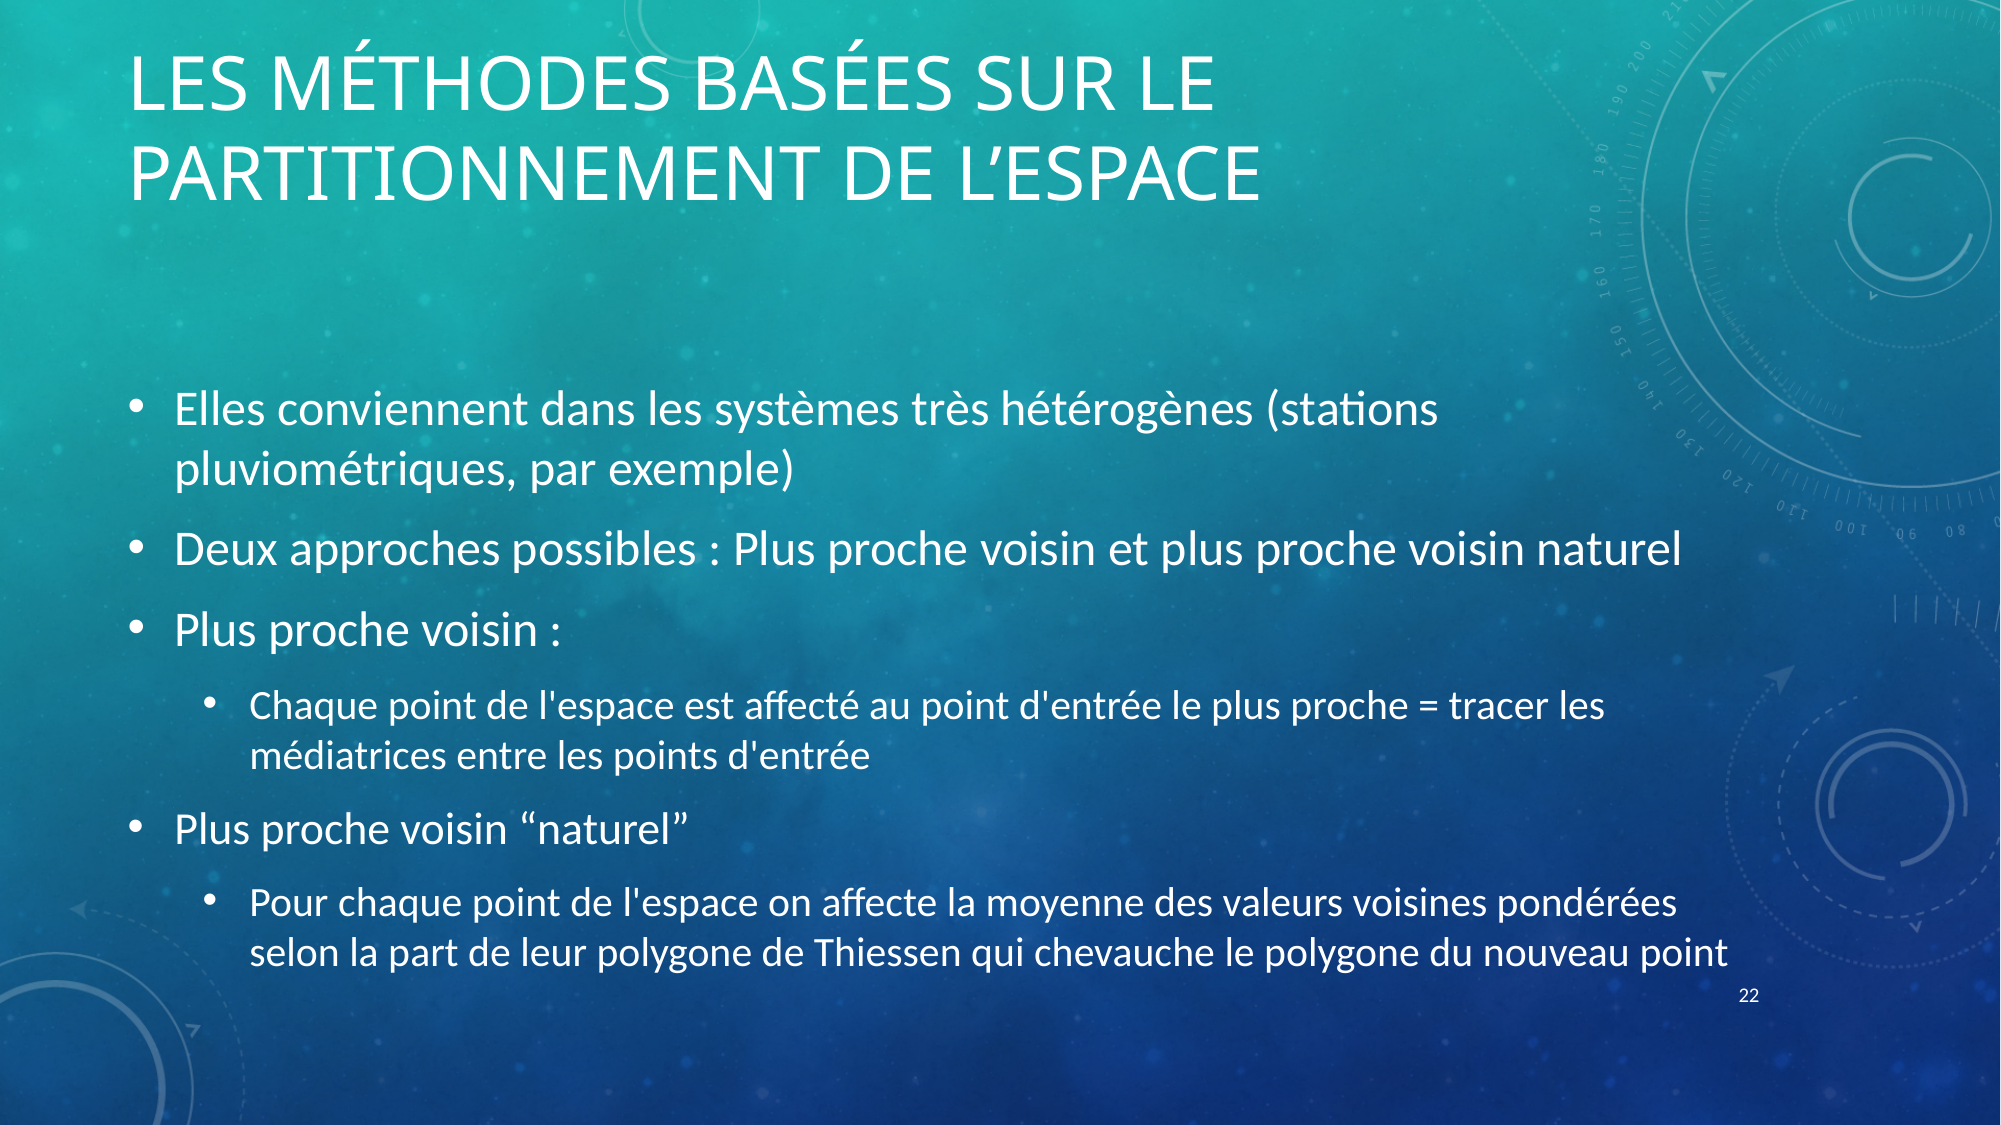

# LES MÉTHODES BASÉES SUR LE PARTITIONNEMENT DE L’ESPACE
Elles conviennent dans les systèmes très hétérogènes (stations pluviométriques, par exemple)
Deux approches possibles : Plus proche voisin et plus proche voisin naturel
Plus proche voisin :
Chaque point de l'espace est affecté au point d'entrée le plus proche = tracer les médiatrices entre les points d'entrée
Plus proche voisin “naturel”
Pour chaque point de l'espace on affecte la moyenne des valeurs voisines pondérées selon la part de leur polygone de Thiessen qui chevauche le polygone du nouveau point